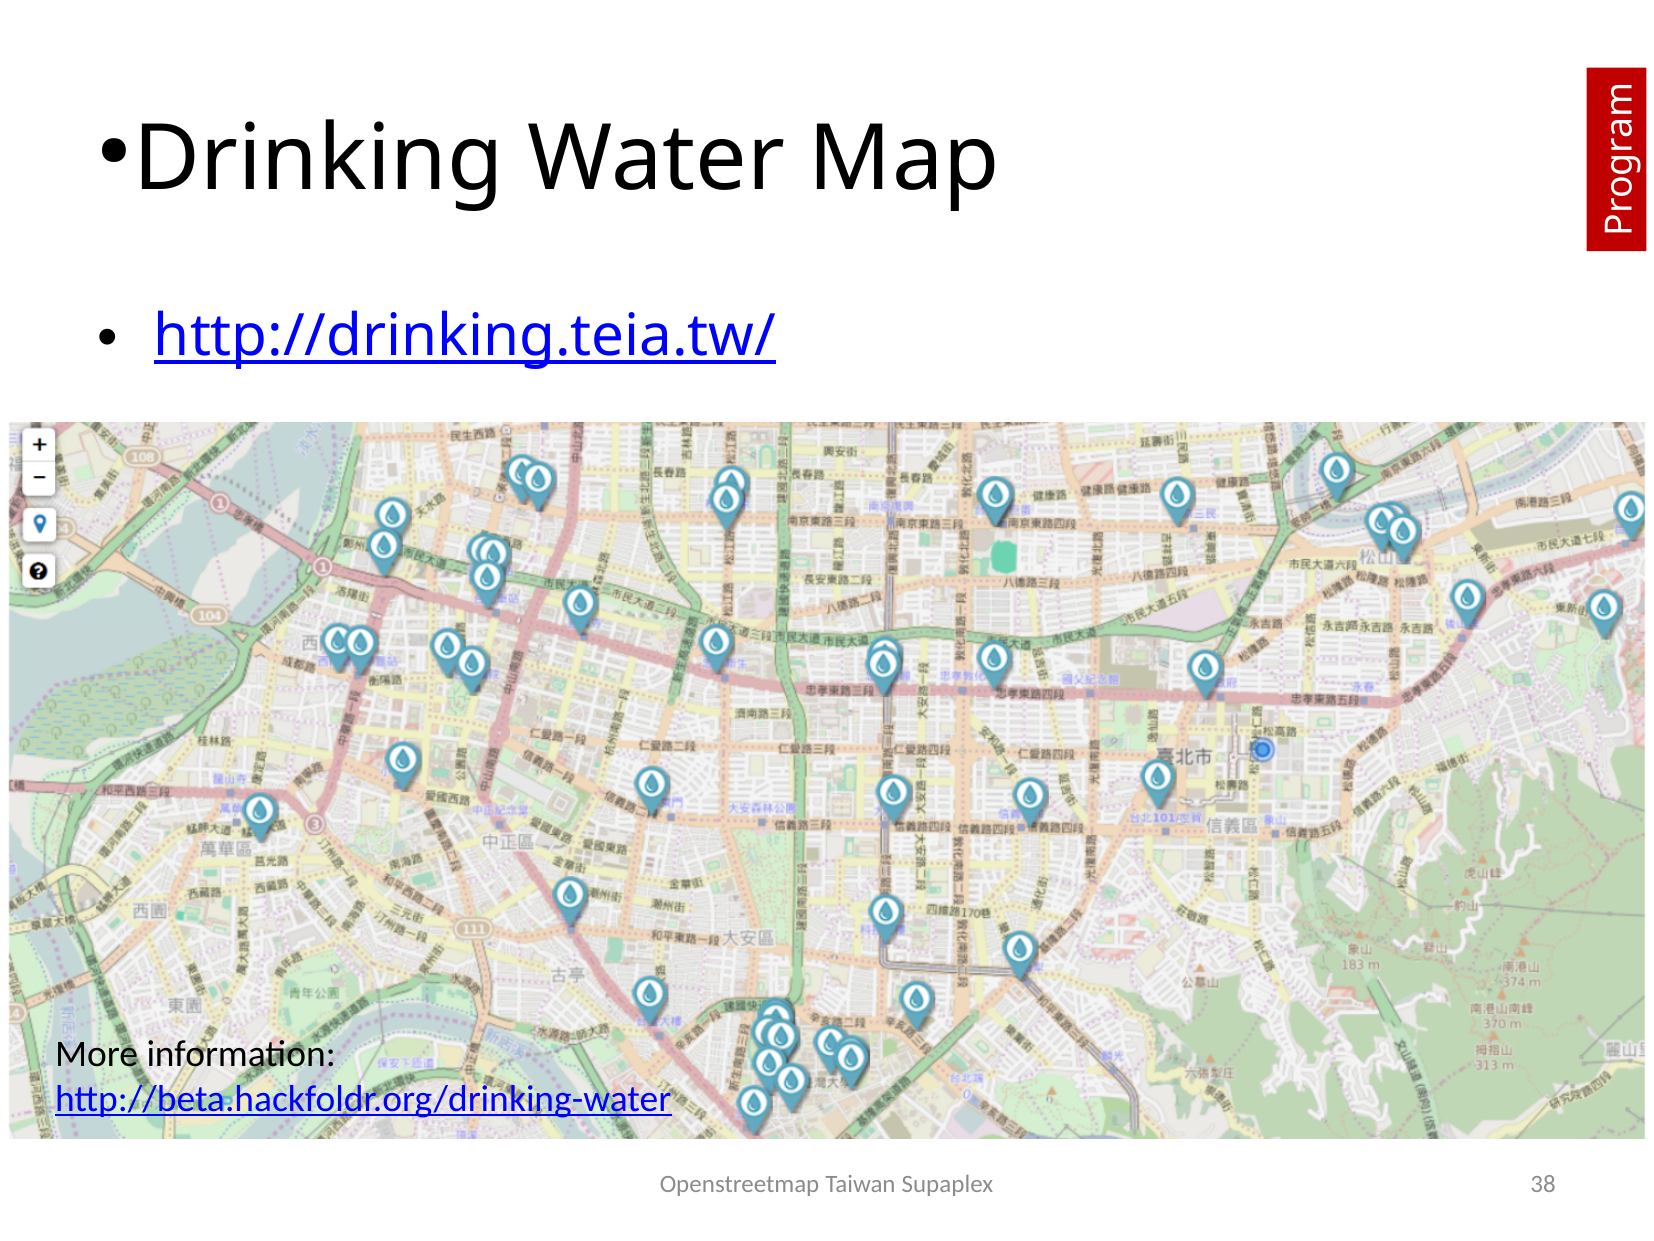

# Drinking Water Map
http://drinking.teia.tw/
More information:
http://beta.hackfoldr.org/drinking-water
Openstreetmap Taiwan Supaplex